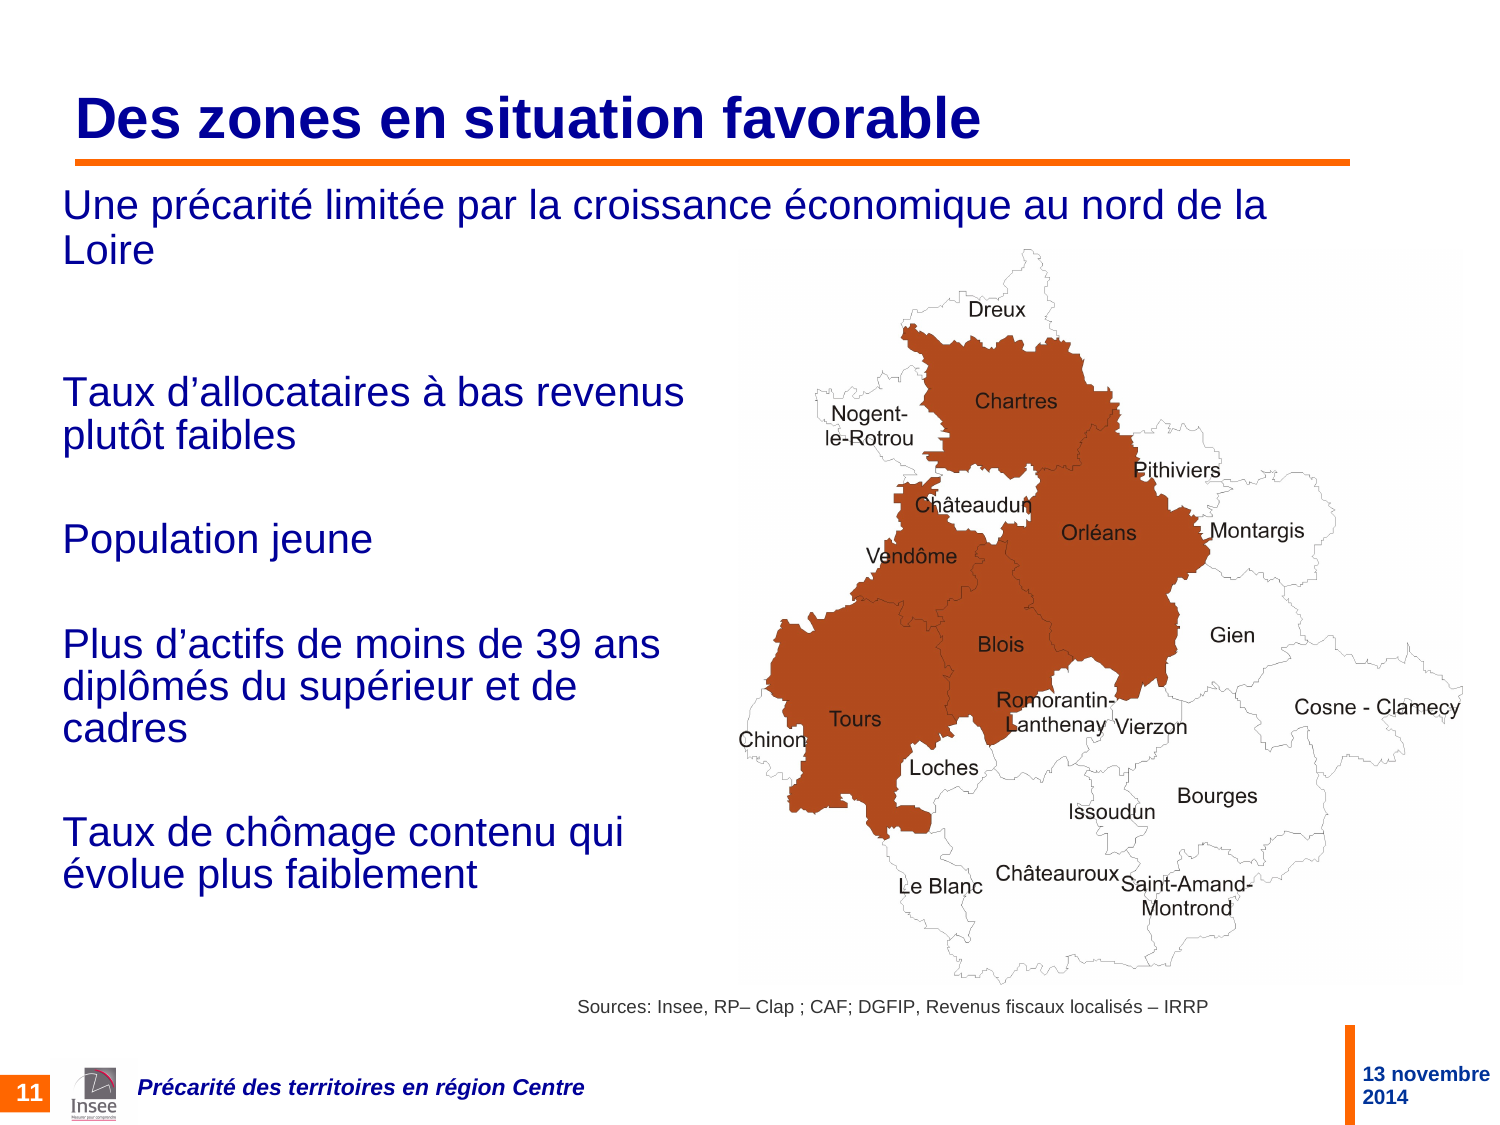

# Des zones en situation favorable
Une précarité limitée par la croissance économique au nord de la Loire
	Taux d’allocataires à bas revenus plutôt faibles
	Population jeune
	Plus d’actifs de moins de 39 ans diplômés du supérieur et de cadres
	Taux de chômage contenu qui évolue plus faiblement
Sources: Insee, RP– Clap ; CAF; DGFIP, Revenus fiscaux localisés – IRRP
Date
11
Titre du diaporama